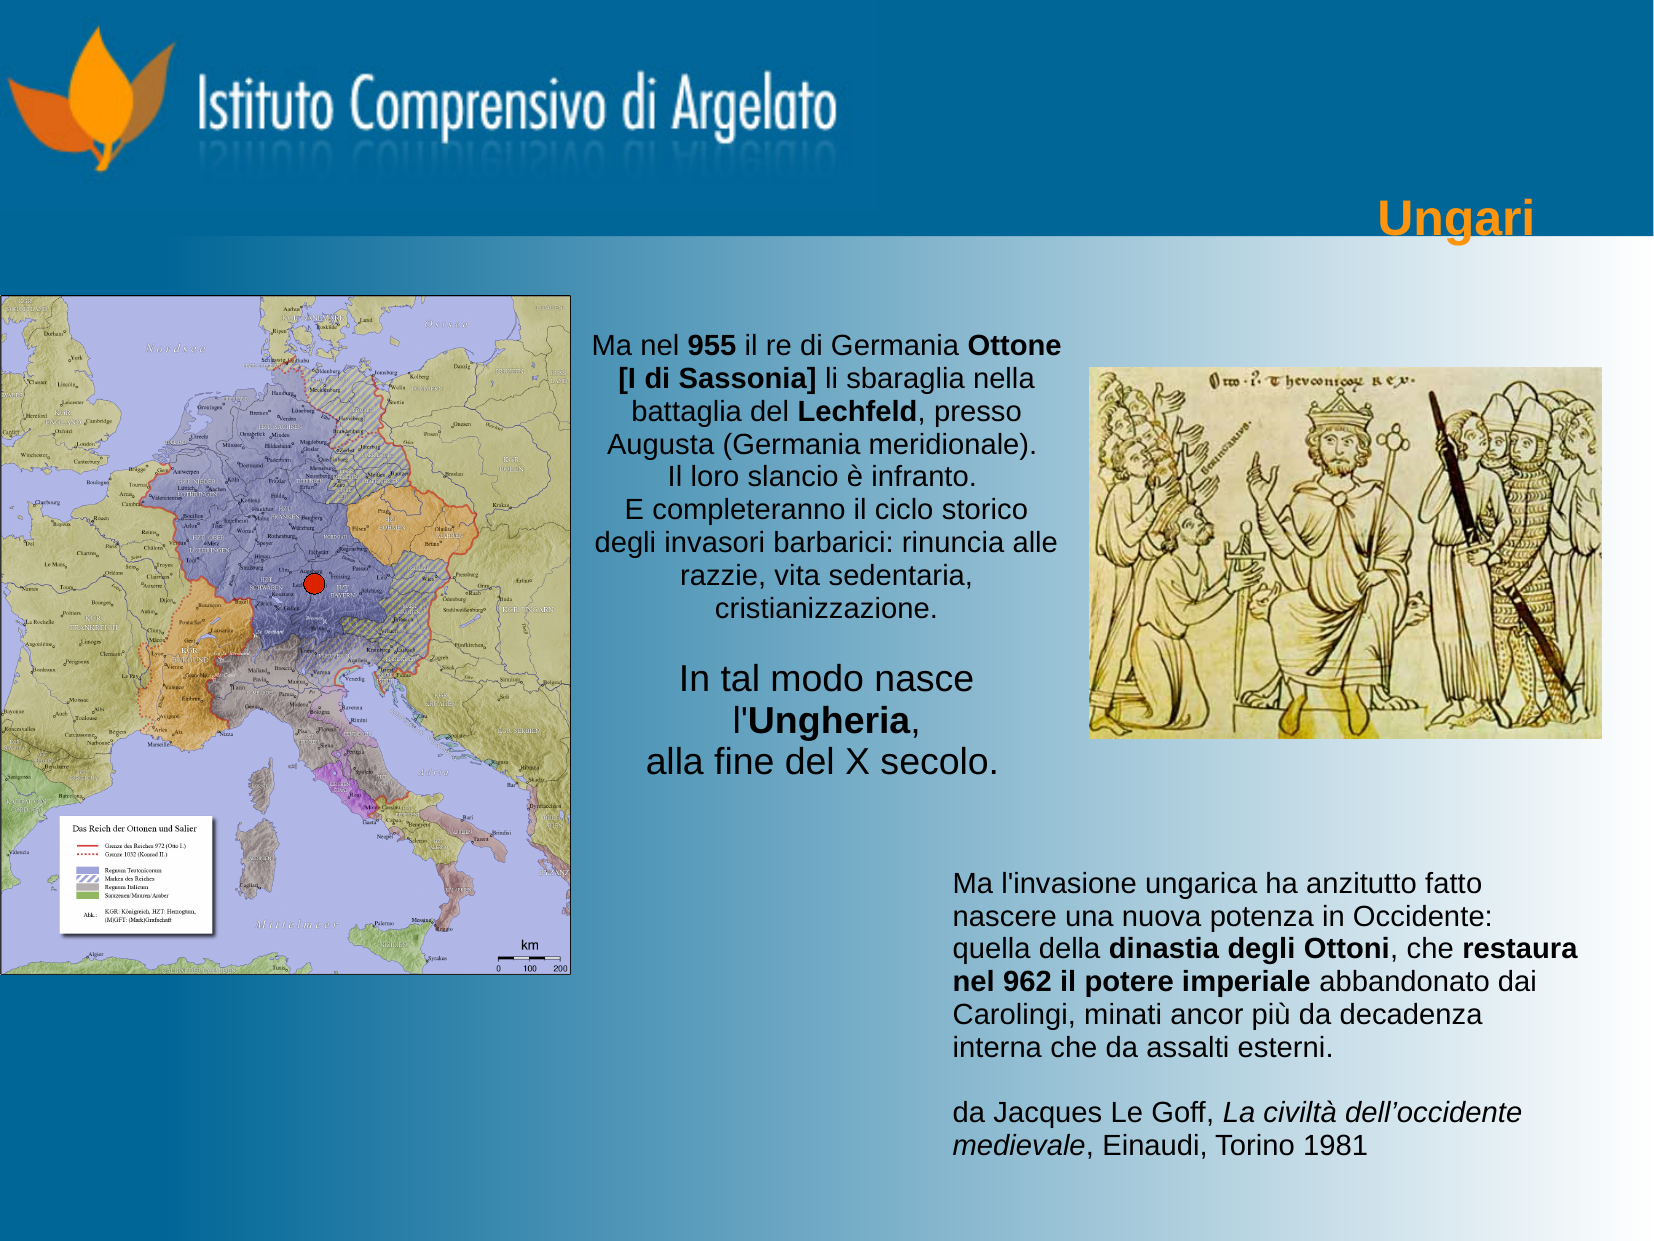

# Ungari
Ma nel 955 il re di Germania Ottone [I di Sassonia] li sbaraglia nella battaglia del Lechfeld, presso Augusta (Germania meridionale).
Il loro slancio è infranto.
E completeranno il ciclo storico degli invasori barbarici: rinuncia alle razzie, vita sedentaria, cristianizzazione.
In tal modo nasce l'Ungheria,
alla fine del X secolo.
Ma l'invasione ungarica ha anzitutto fatto nascere una nuova potenza in Occidente: quella della dinastia degli Ottoni, che restaura nel 962 il potere imperiale abbandonato dai Carolingi, minati ancor più da decadenza interna che da assalti esterni.
da Jacques Le Goff, La civiltà dell’occidente medievale, Einaudi, Torino 1981